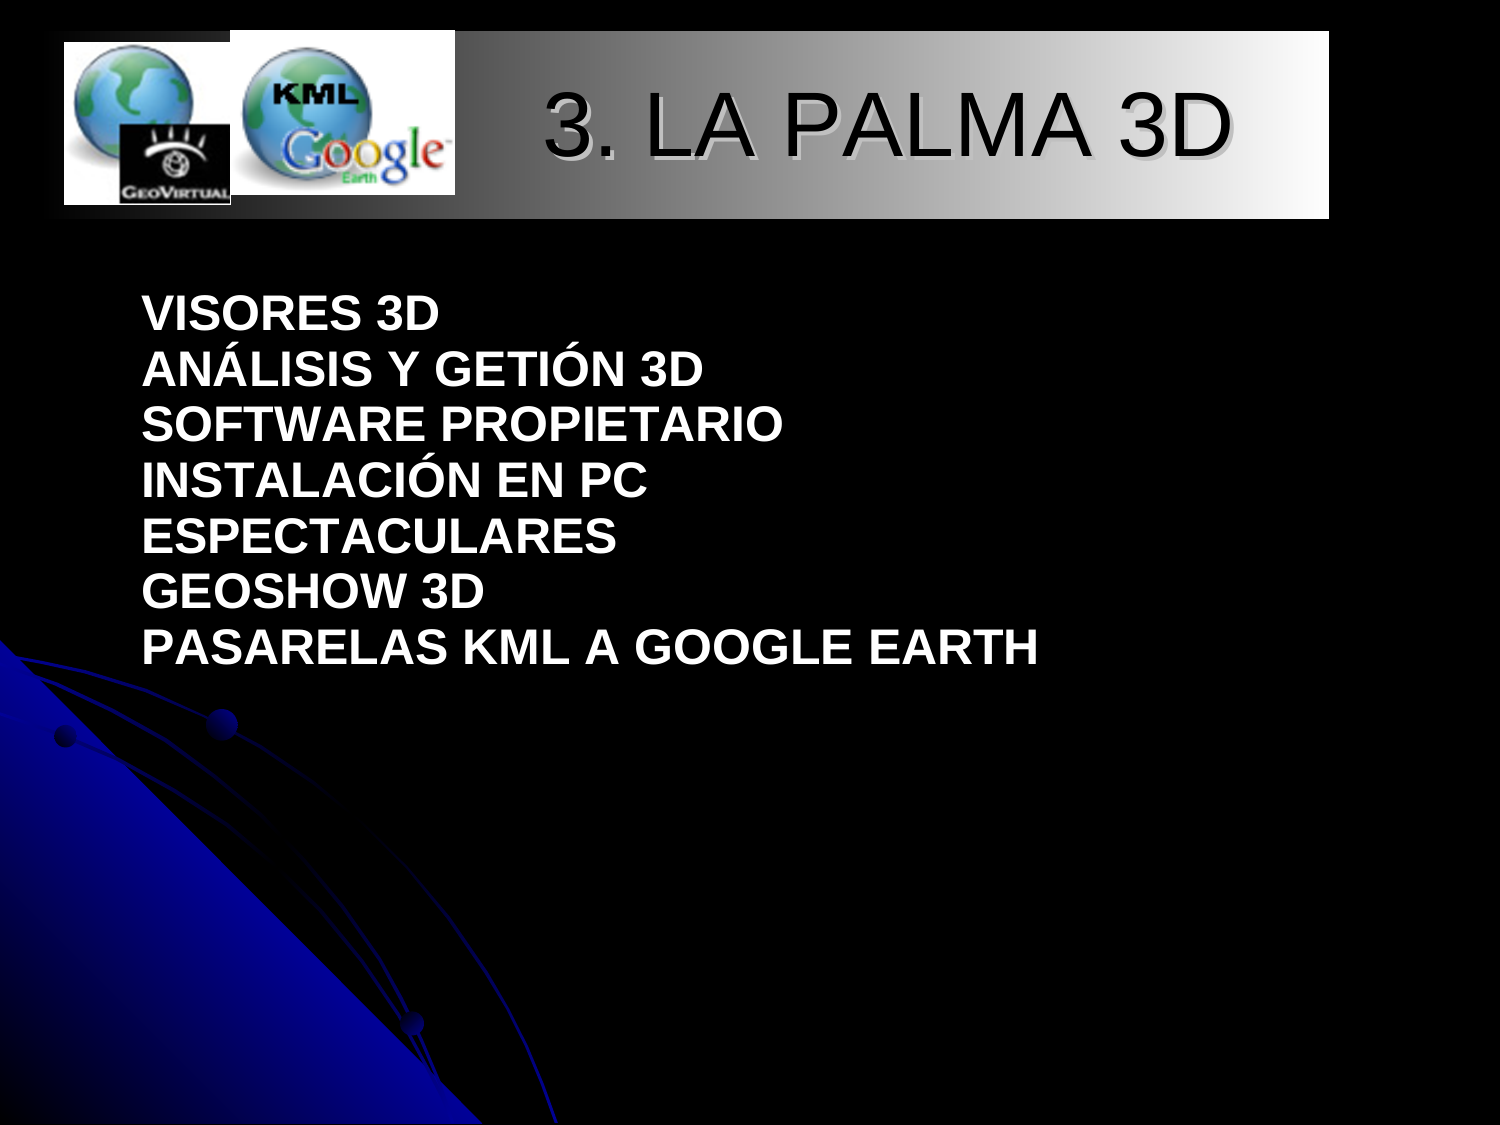

# 3. LA PALMA 3D
 VISORES 3D
 ANÁLISIS Y GETIÓN 3D
 SOFTWARE PROPIETARIO
 INSTALACIÓN EN PC
 ESPECTACULARES
 GEOSHOW 3D
 PASARELAS KML A GOOGLE EARTH